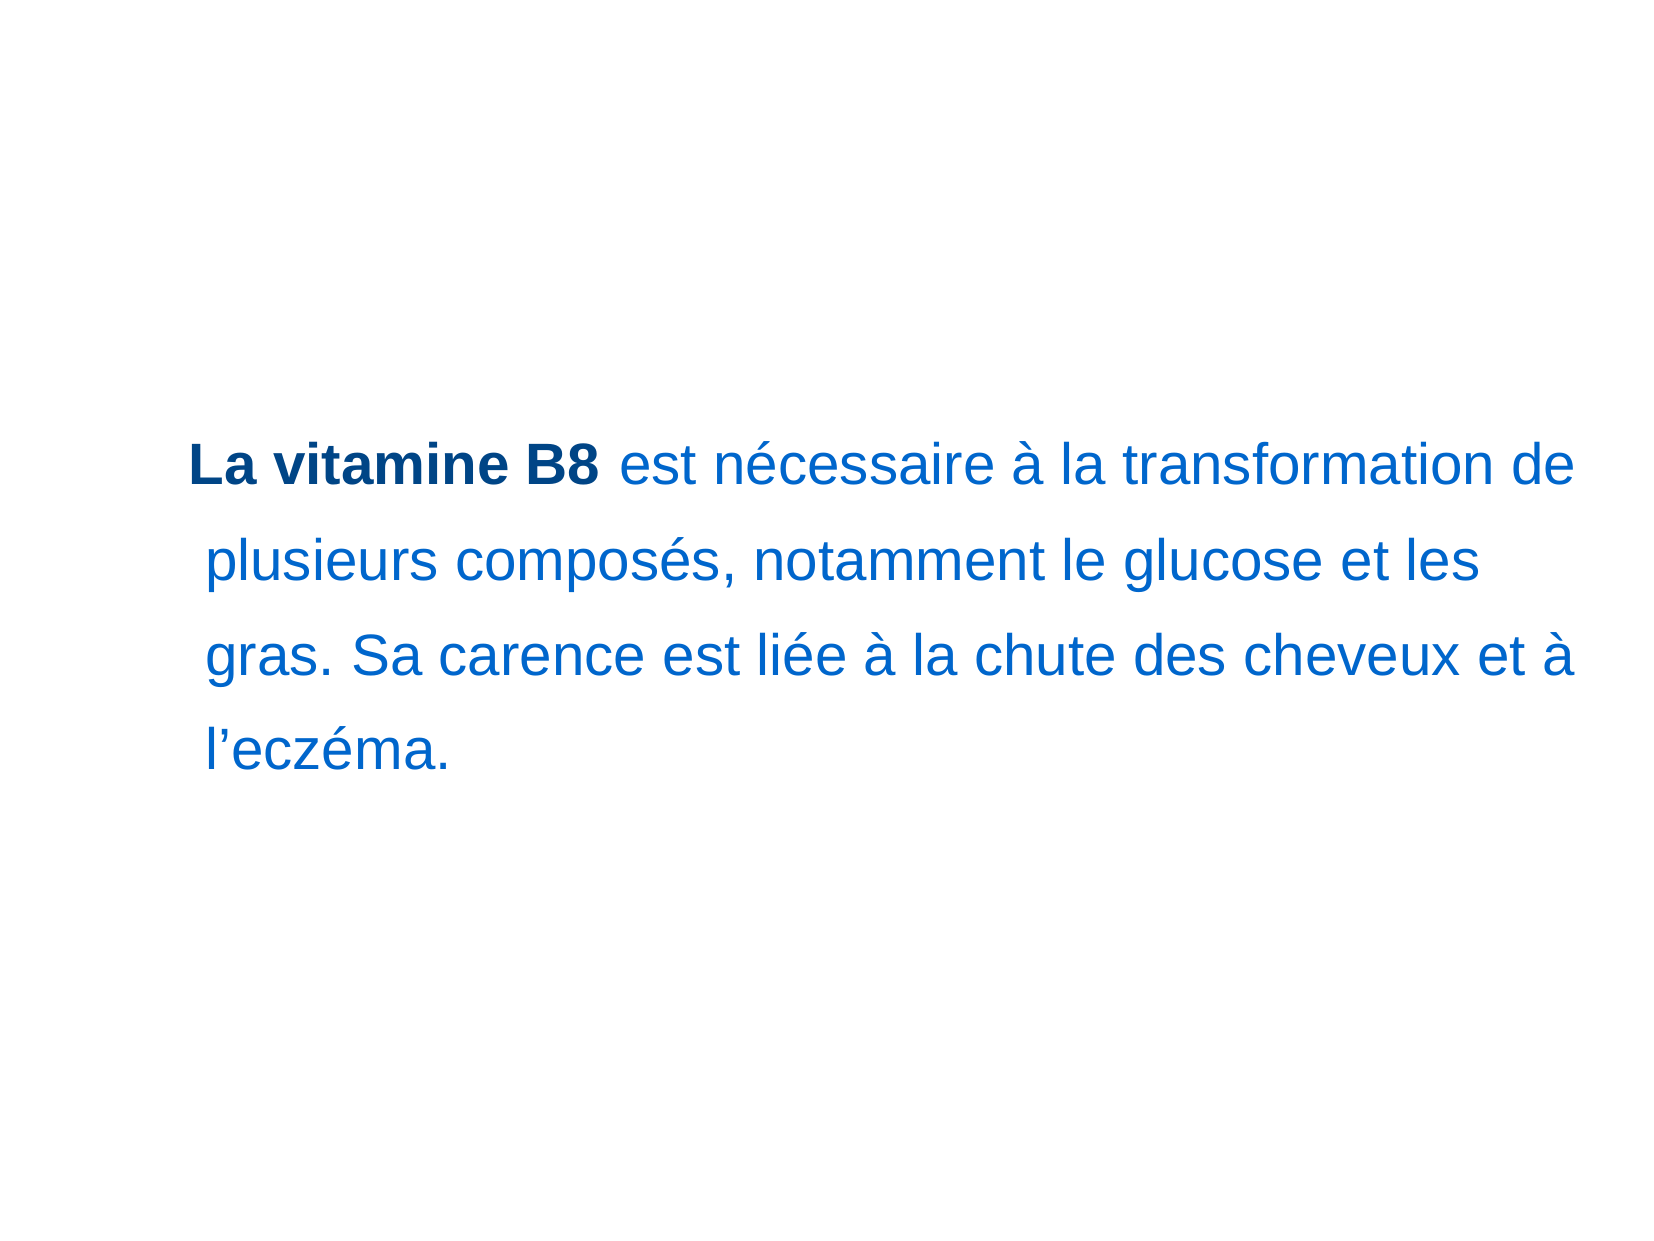

# La vitamine B8 est nécessaire à la transformation de
 plusieurs composés, notamment le glucose et les
 gras. Sa carence est liée à la chute des cheveux et à
 l’eczéma.